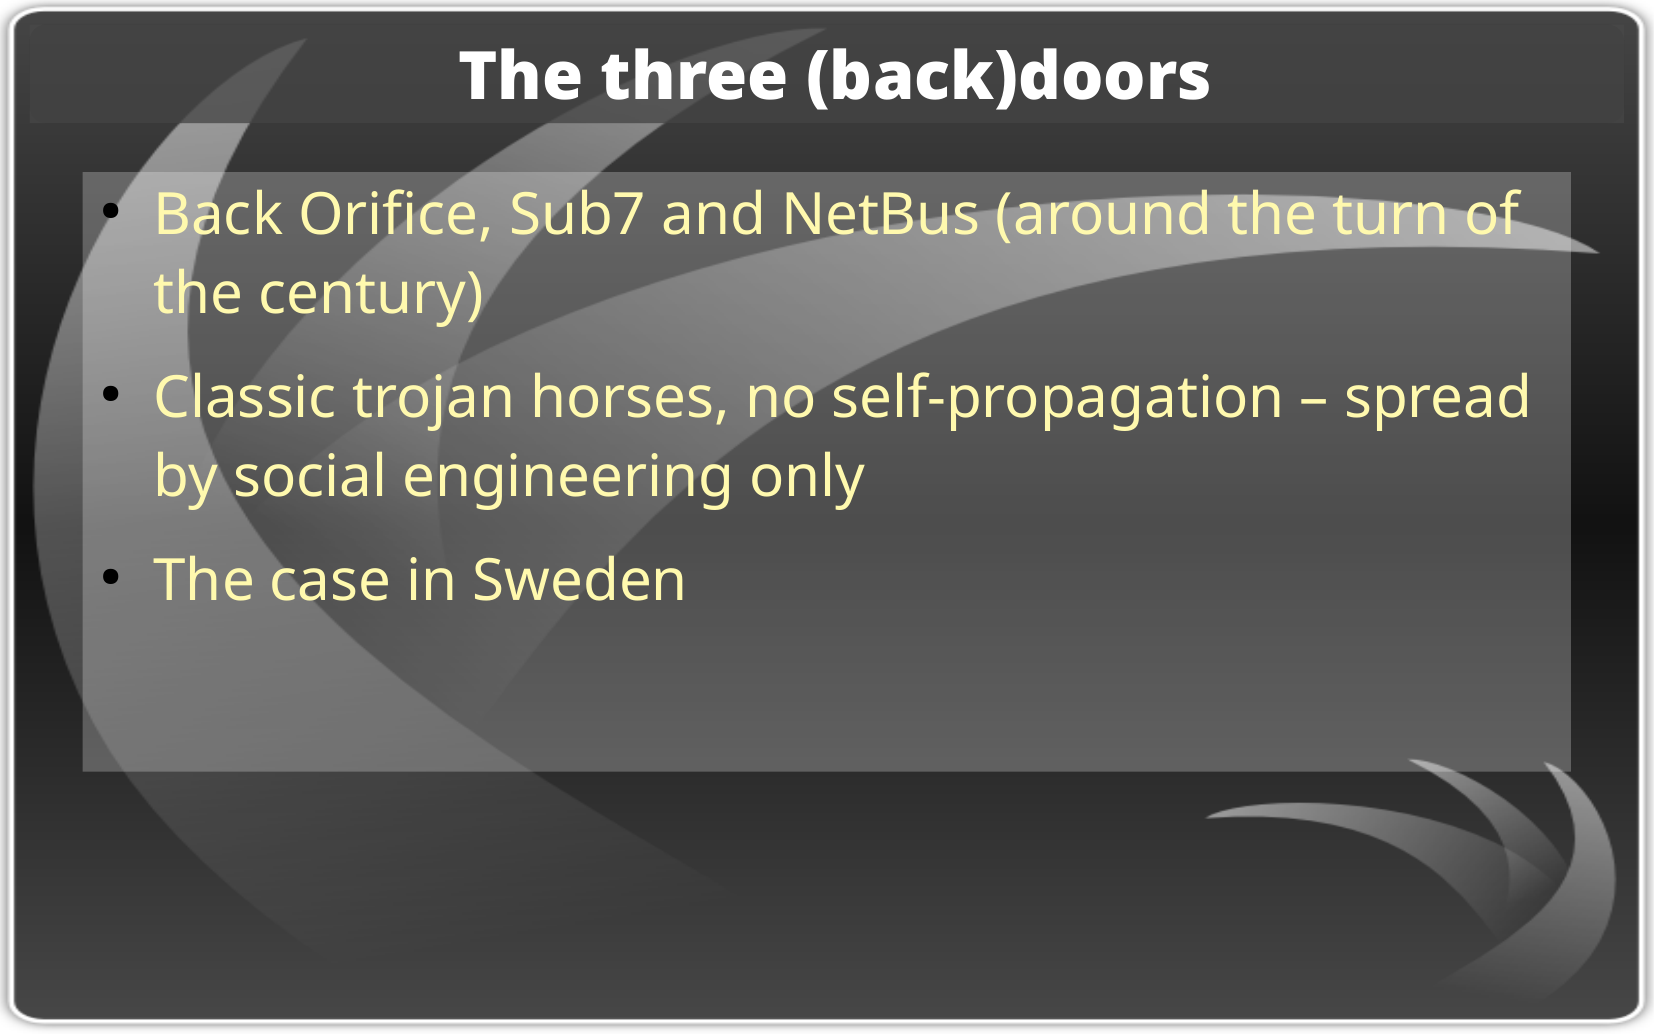

# The three (back)doors
Back Orifice, Sub7 and NetBus (around the turn of the century)
Classic trojan horses, no self-propagation – spread by social engineering only
The case in Sweden